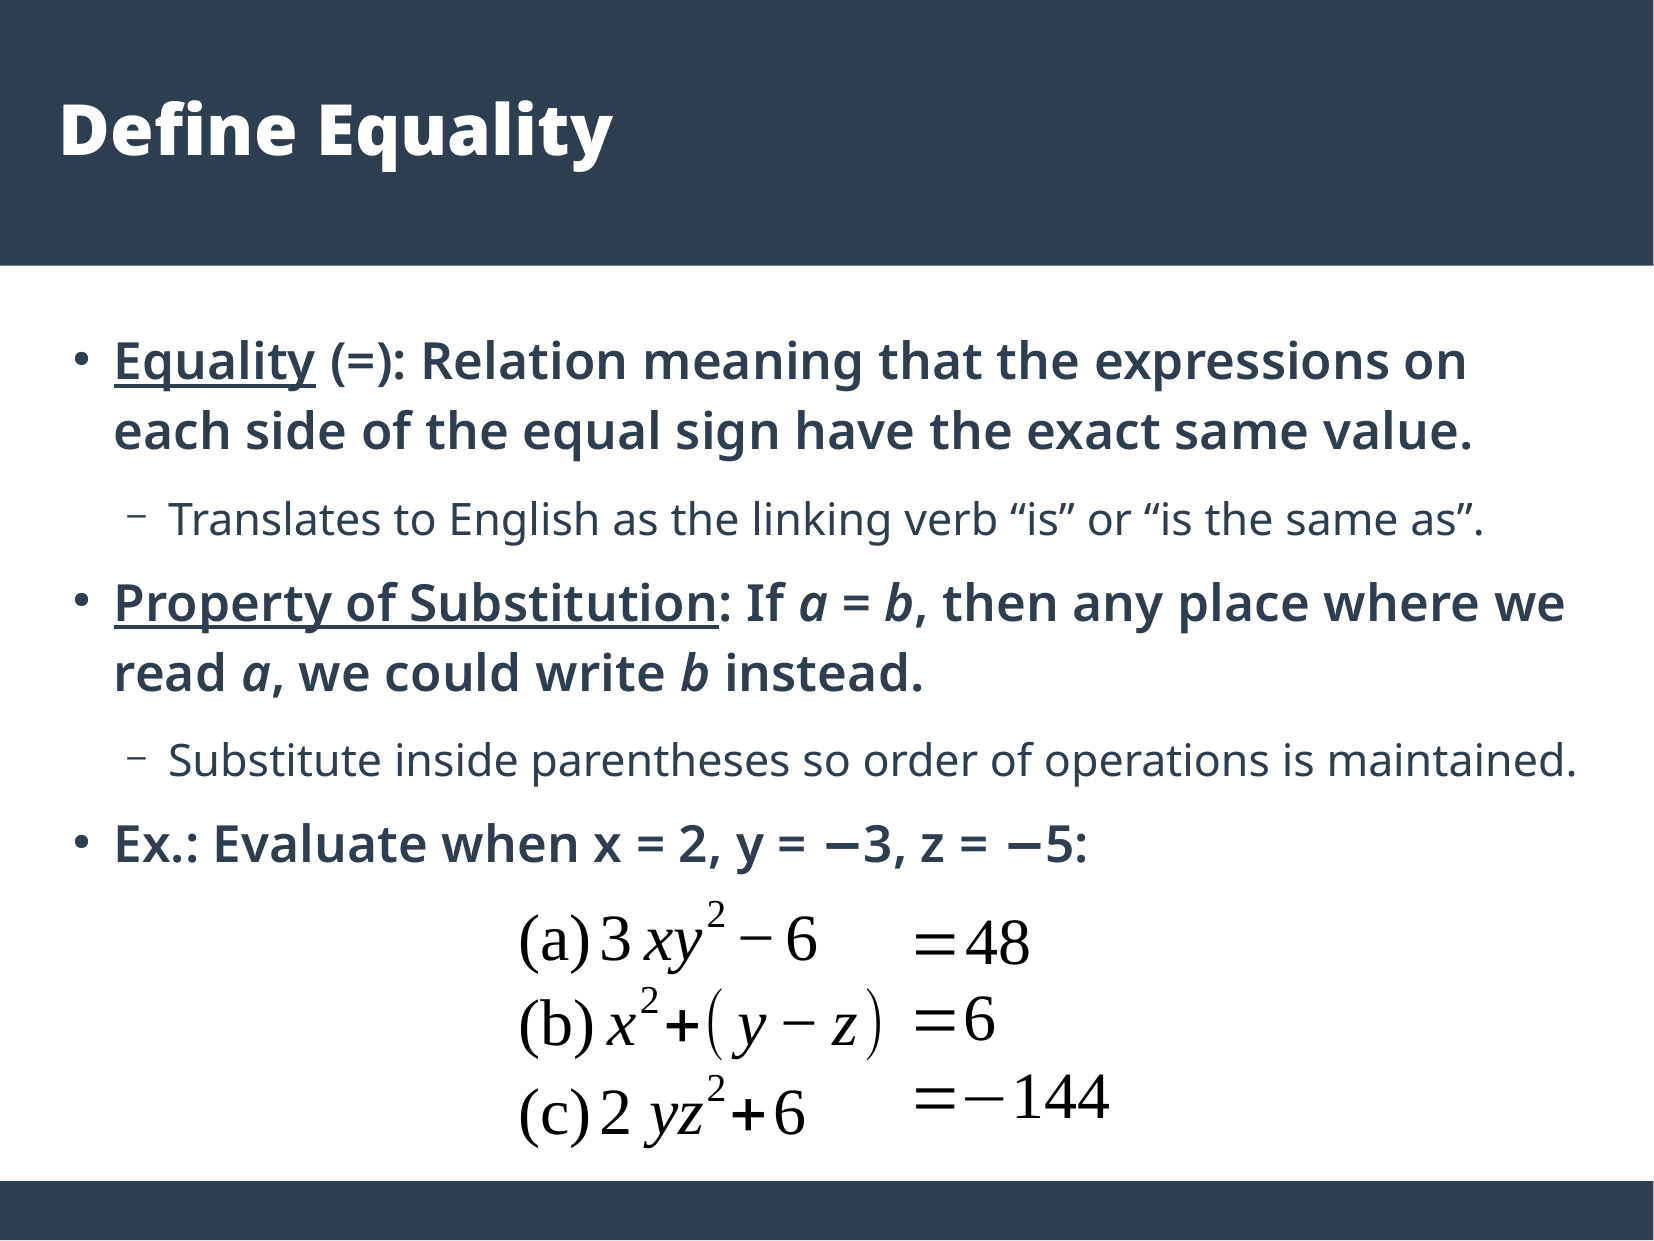

# Define Equality
Equality (=): Relation meaning that the expressions on each side of the equal sign have the exact same value.
Translates to English as the linking verb “is” or “is the same as”.
Property of Substitution: If a = b, then any place where we read a, we could write b instead.
Substitute inside parentheses so order of operations is maintained.
Ex.: Evaluate when x = 2, y = −3, z = −5: